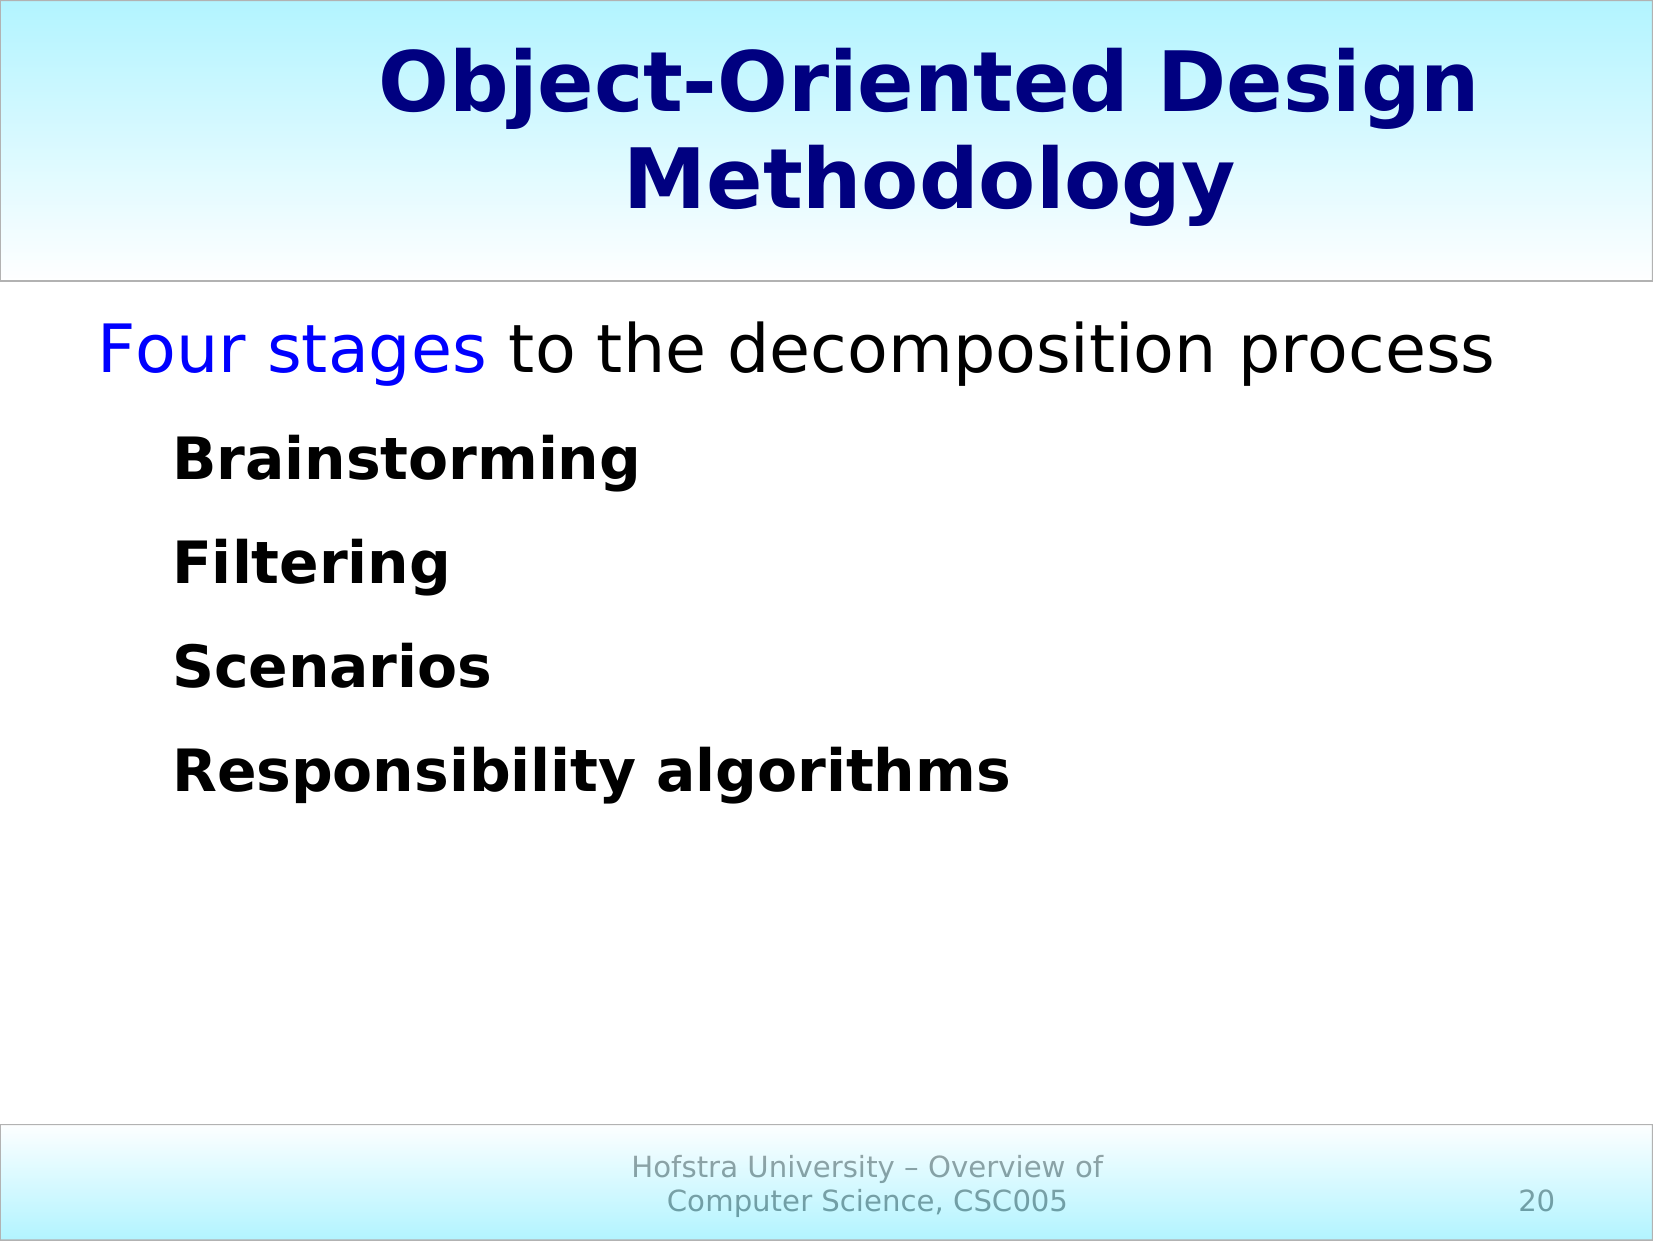

# Object-Oriented Design Methodology
Four stages to the decomposition process
Brainstorming
Filtering
Scenarios
Responsibility algorithms
20